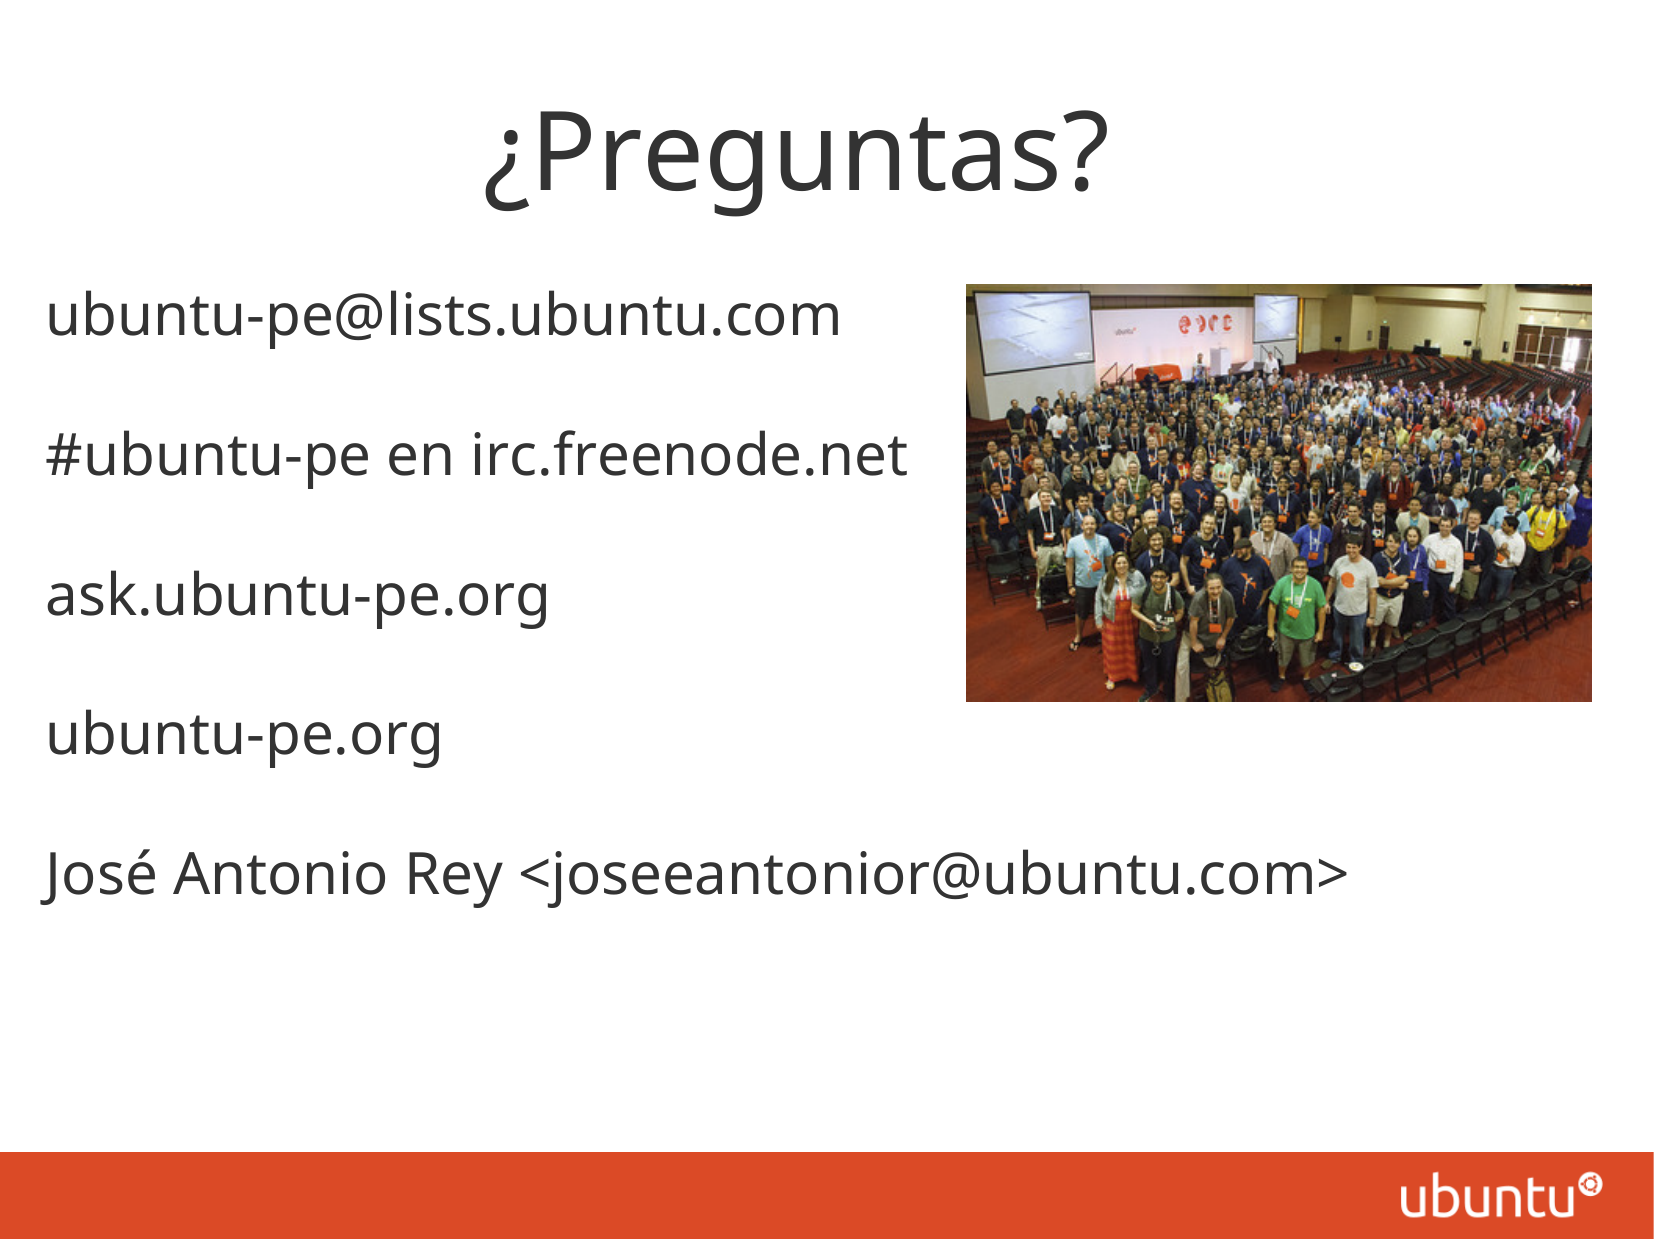

# ¿Preguntas?
ubuntu-pe@lists.ubuntu.com
#ubuntu-pe en irc.freenode.net
ask.ubuntu-pe.org
ubuntu-pe.org
José Antonio Rey <joseeantonior@ubuntu.com>